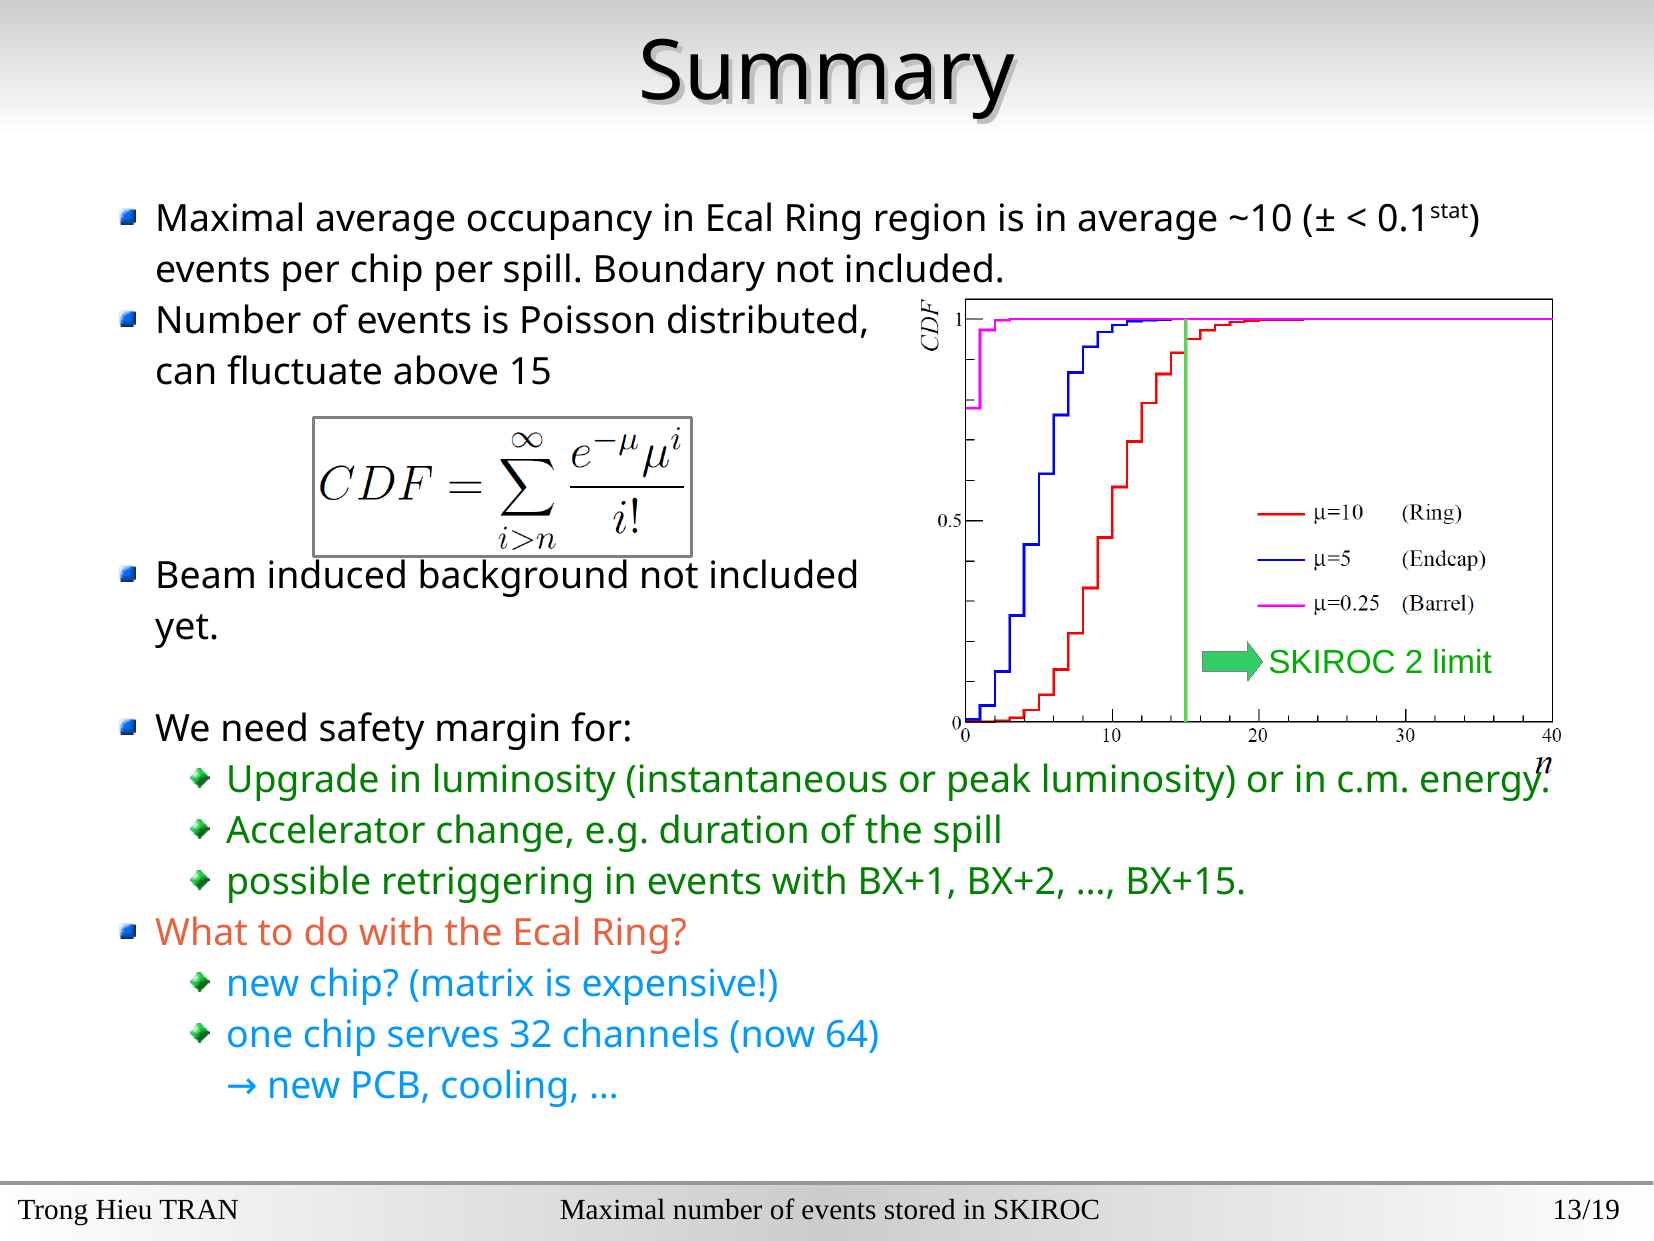

# Summary
Maximal average occupancy in Ecal Ring region is in average ~10 (± < 0.1stat) events per chip per spill. Boundary not included.
Number of events is Poisson distributed,
can fluctuate above 15
Beam induced background not included
yet.
We need safety margin for:
Upgrade in luminosity (instantaneous or peak luminosity) or in c.m. energy.
Accelerator change, e.g. duration of the spill
possible retriggering in events with BX+1, BX+2, …, BX+15.
What to do with the Ecal Ring?
new chip? (matrix is expensive!)
one chip serves 32 channels (now 64)
→ new PCB, cooling, …
SKIROC 2 limit
Trong Hieu TRAN
Maximal number of events stored in SKIROC
13